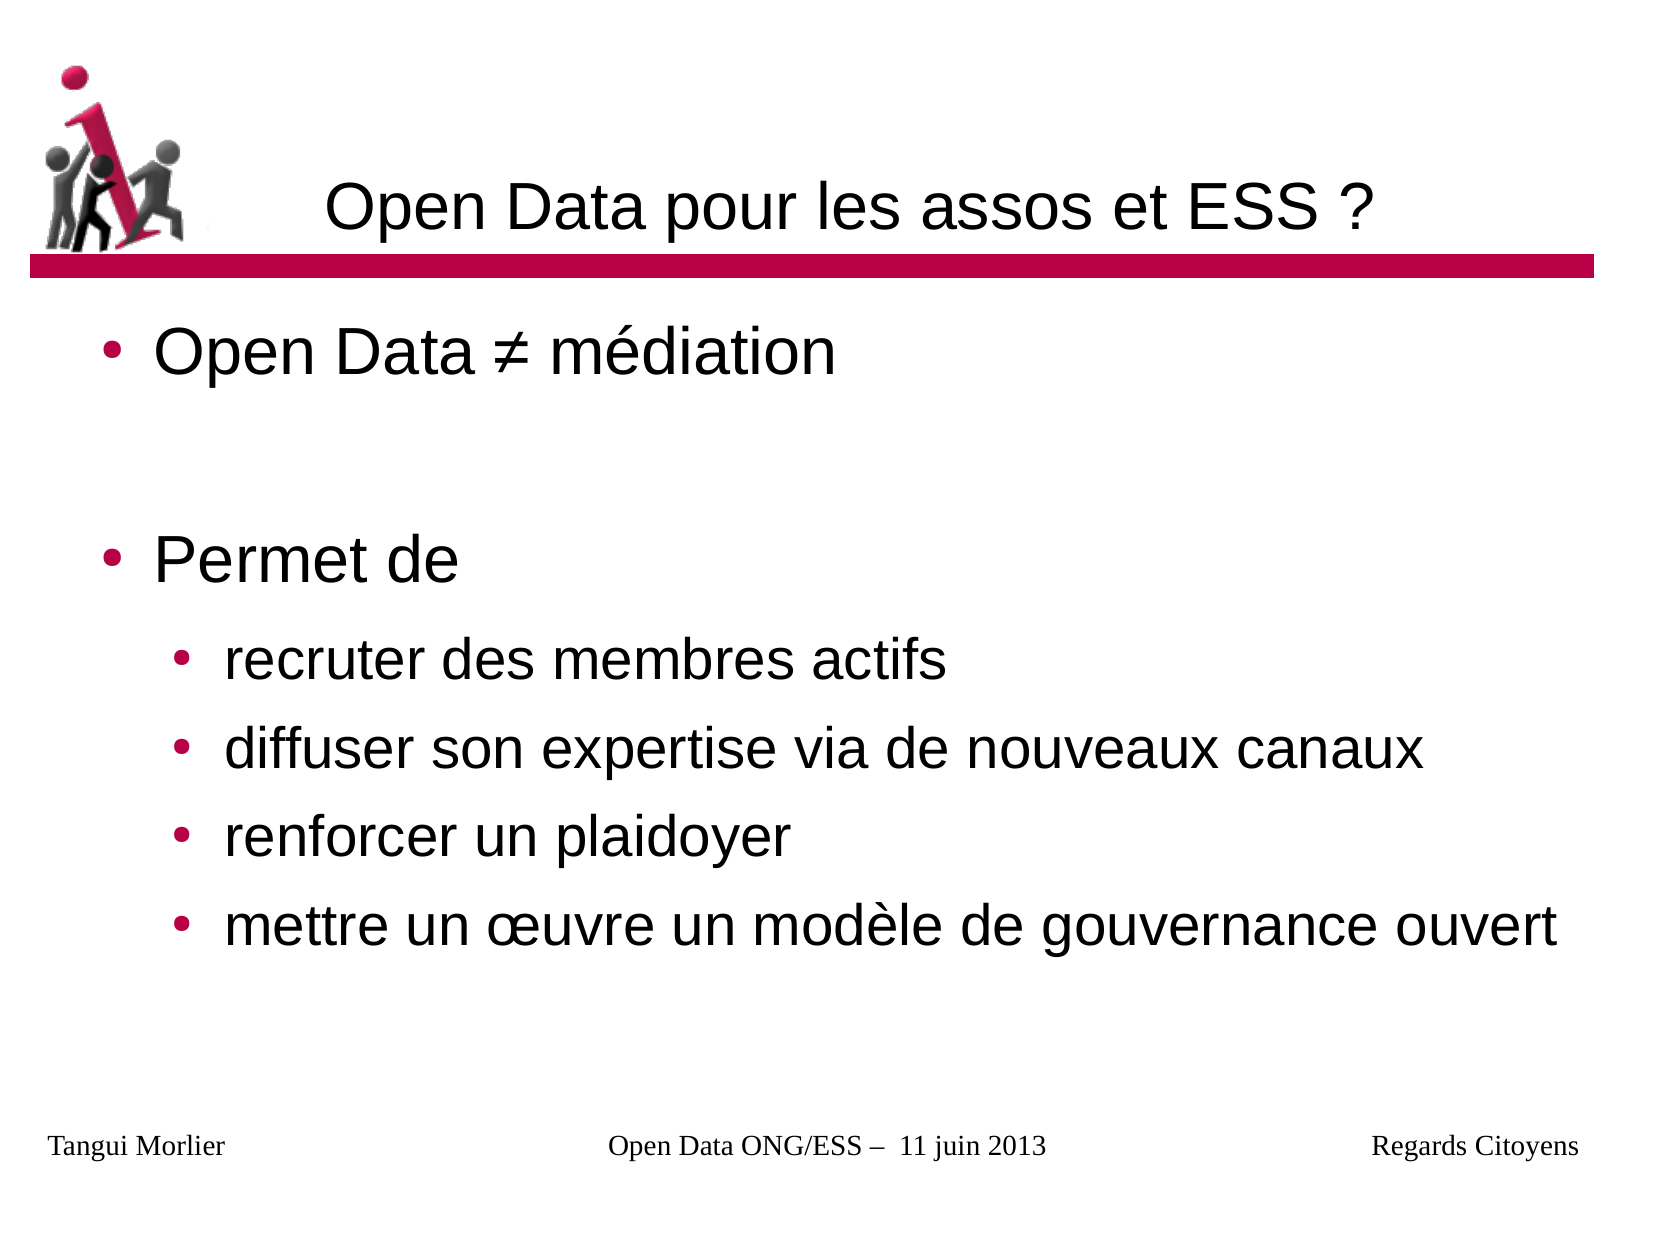

# Open Data pour les assos et ESS ?
Open Data ≠ médiation
Permet de
recruter des membres actifs
diffuser son expertise via de nouveaux canaux
renforcer un plaidoyer
mettre un œuvre un modèle de gouvernance ouvert
Tangui Morlier - Open Data ONG/ESS - 11 juin 2013